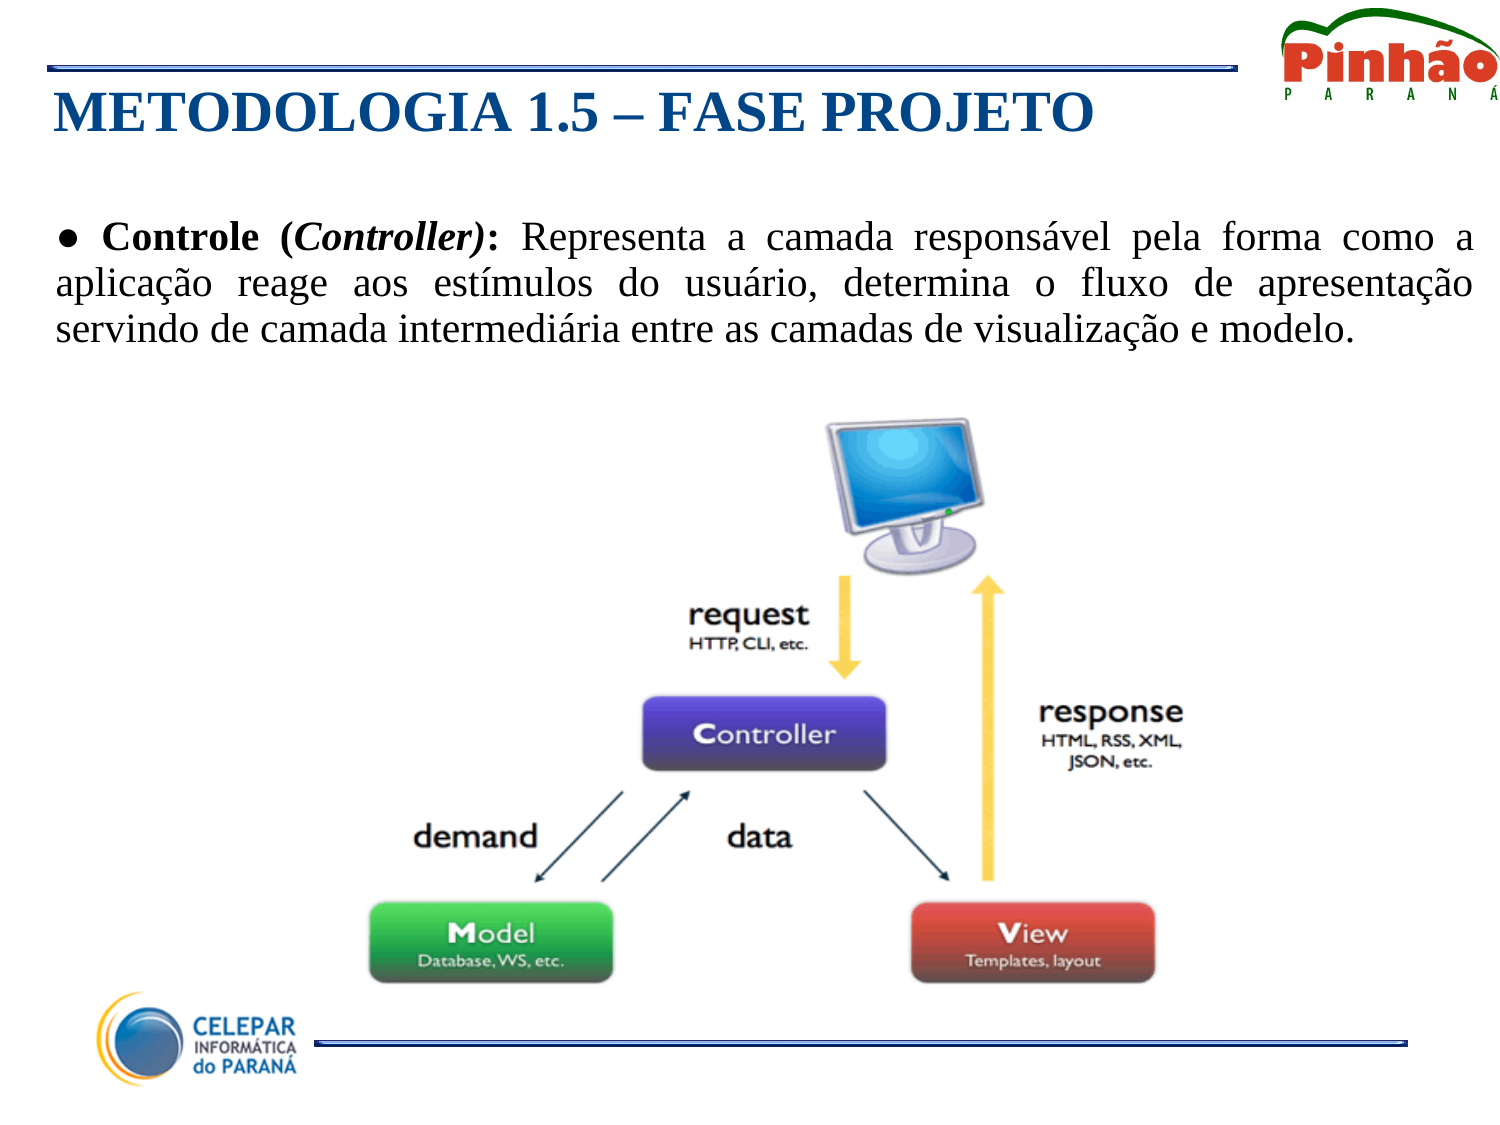

METODOLOGIA 1.5 – FASE PROJETO
● Controle (Controller): Representa a camada responsável pela forma como a aplicação reage aos estímulos do usuário, determina o fluxo de apresentação servindo de camada intermediária entre as camadas de visualização e modelo.